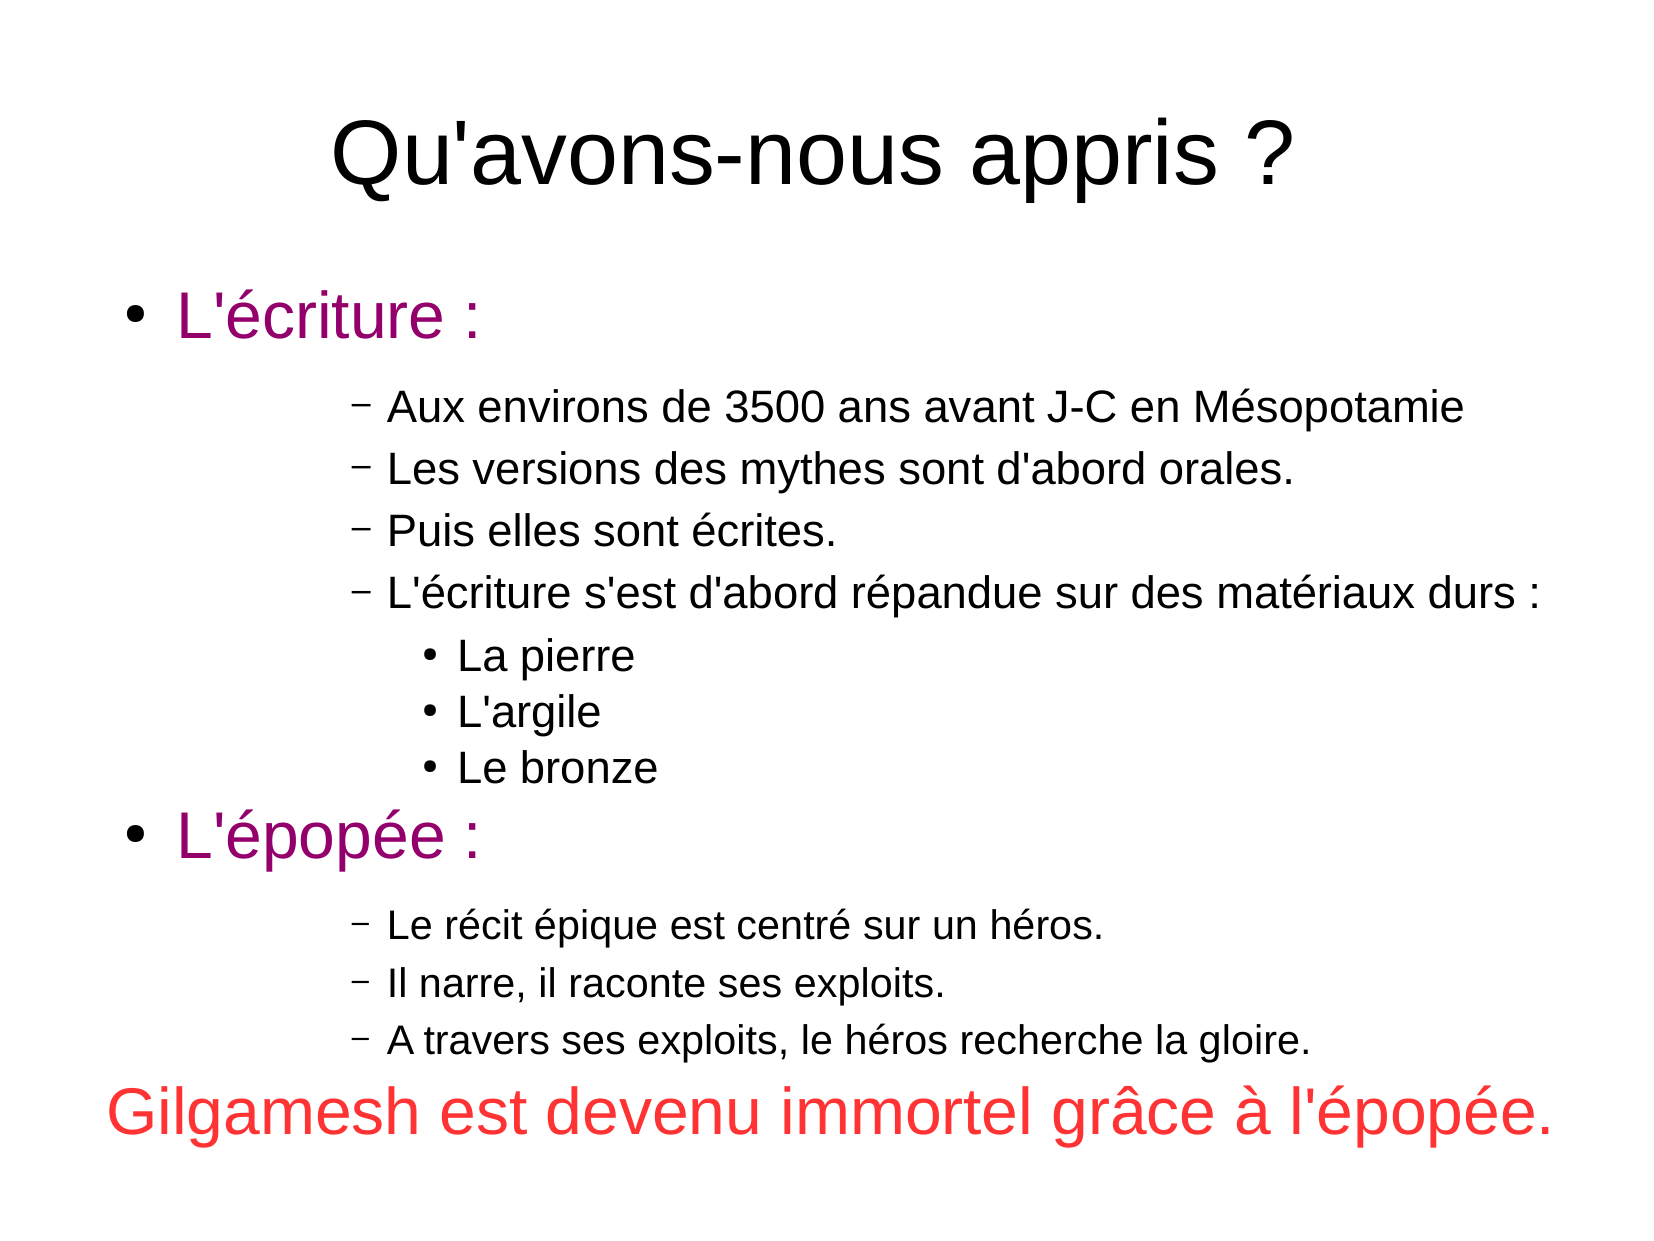

# Qu'avons-nous appris ?
L'écriture :
Aux environs de 3500 ans avant J-C en Mésopotamie
Les versions des mythes sont d'abord orales.
Puis elles sont écrites.
L'écriture s'est d'abord répandue sur des matériaux durs :
La pierre
L'argile
Le bronze
L'épopée :
Le récit épique est centré sur un héros.
Il narre, il raconte ses exploits.
A travers ses exploits, le héros recherche la gloire.
Gilgamesh est devenu immortel grâce à l'épopée.